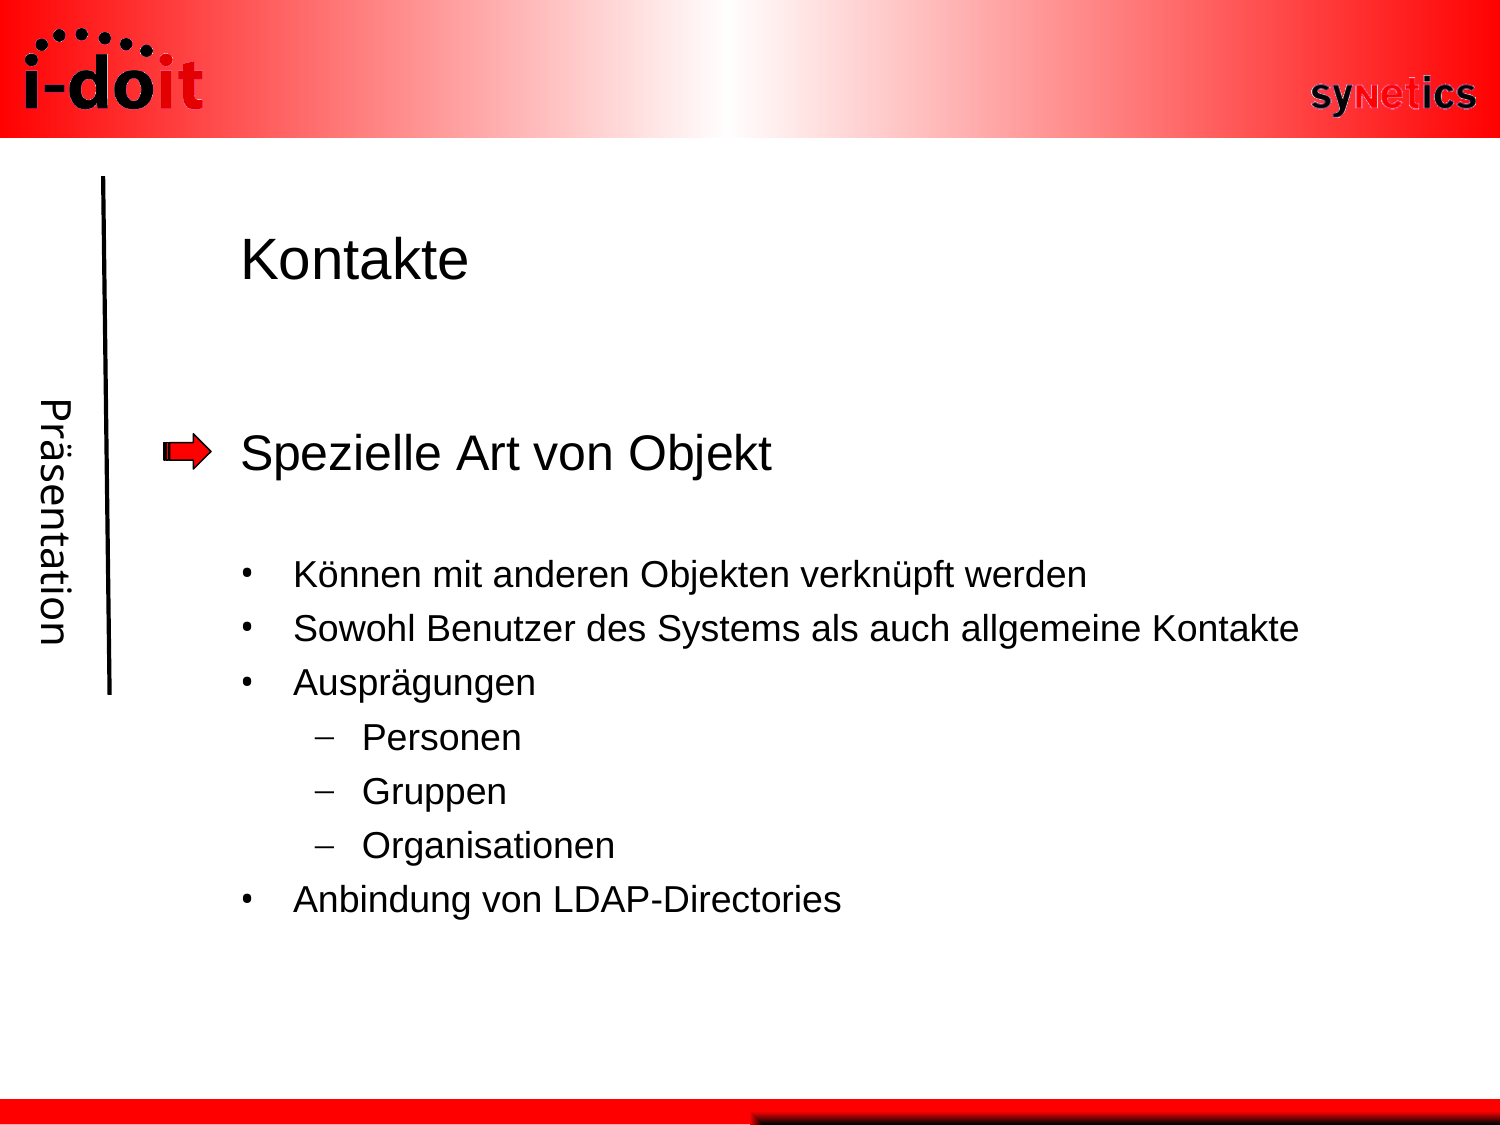

Kontakte
Spezielle Art von Objekt
Können mit anderen Objekten verknüpft werden
Sowohl Benutzer des Systems als auch allgemeine Kontakte
Ausprägungen
Personen
Gruppen
Organisationen
Anbindung von LDAP-Directories